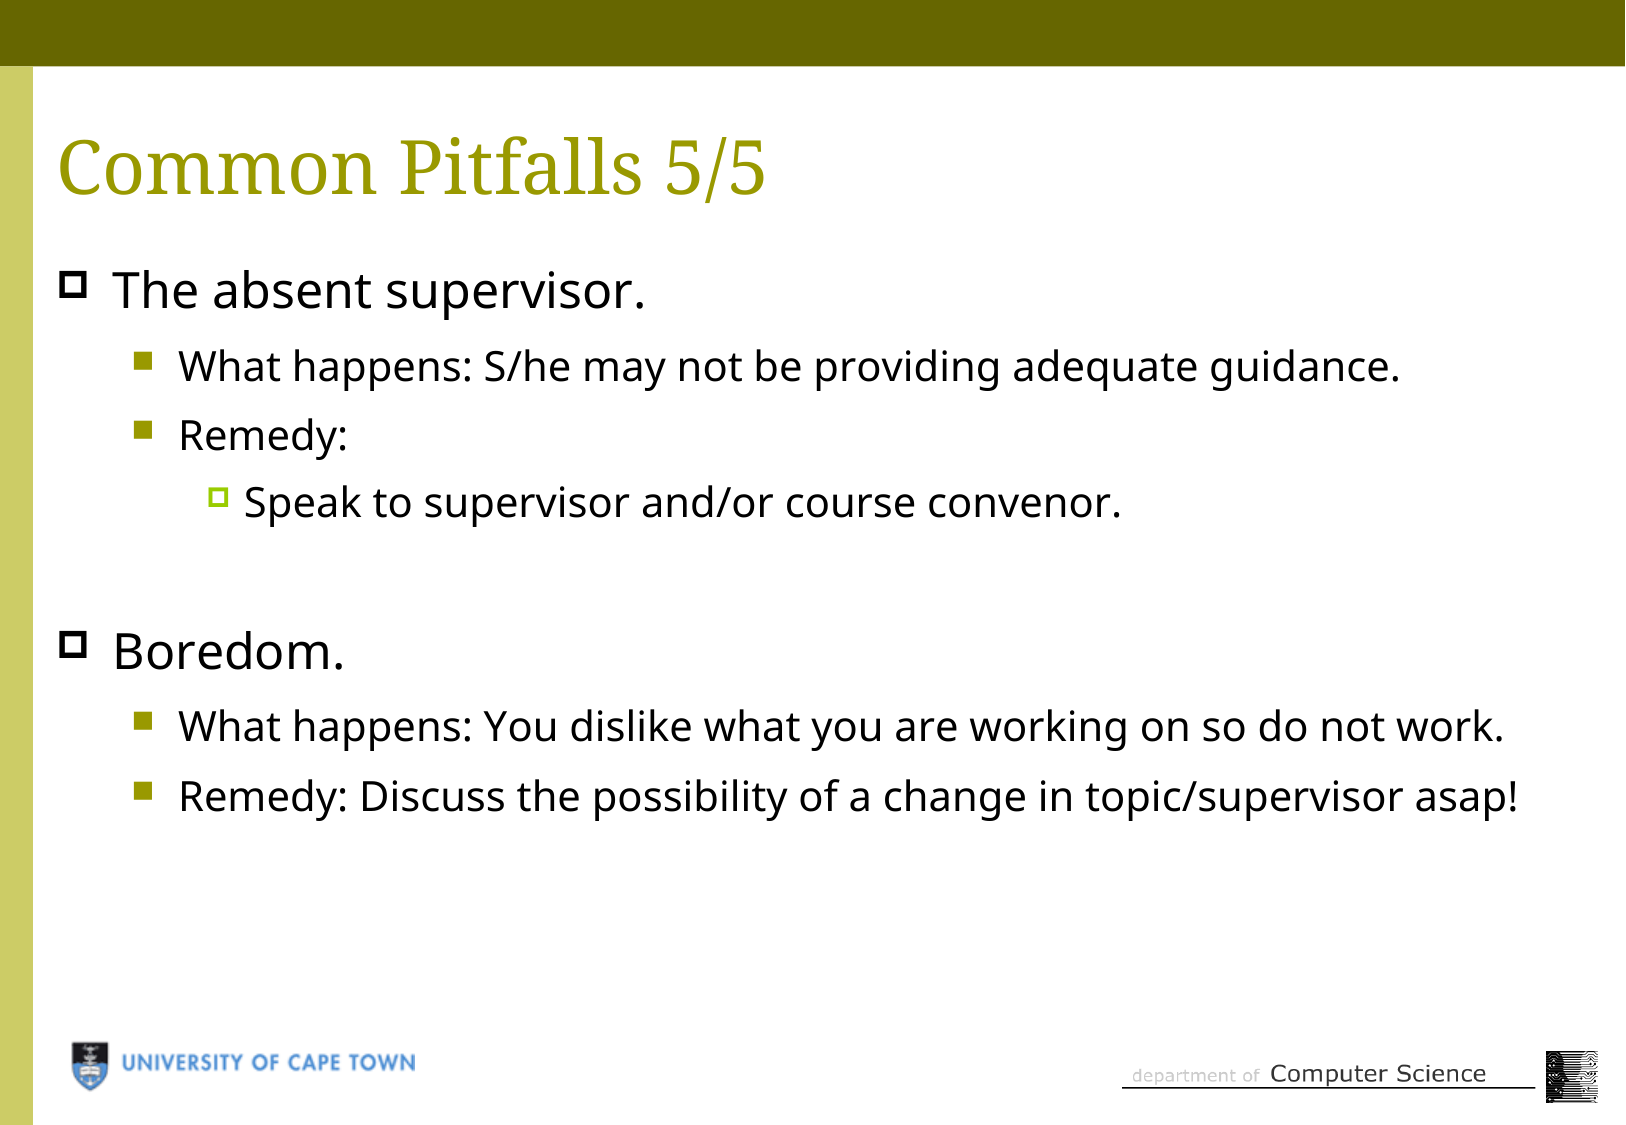

# Common Pitfalls 5/5
The absent supervisor.
What happens: S/he may not be providing adequate guidance.
Remedy:
Speak to supervisor and/or course convenor.
Boredom.
What happens: You dislike what you are working on so do not work.
Remedy: Discuss the possibility of a change in topic/supervisor asap!